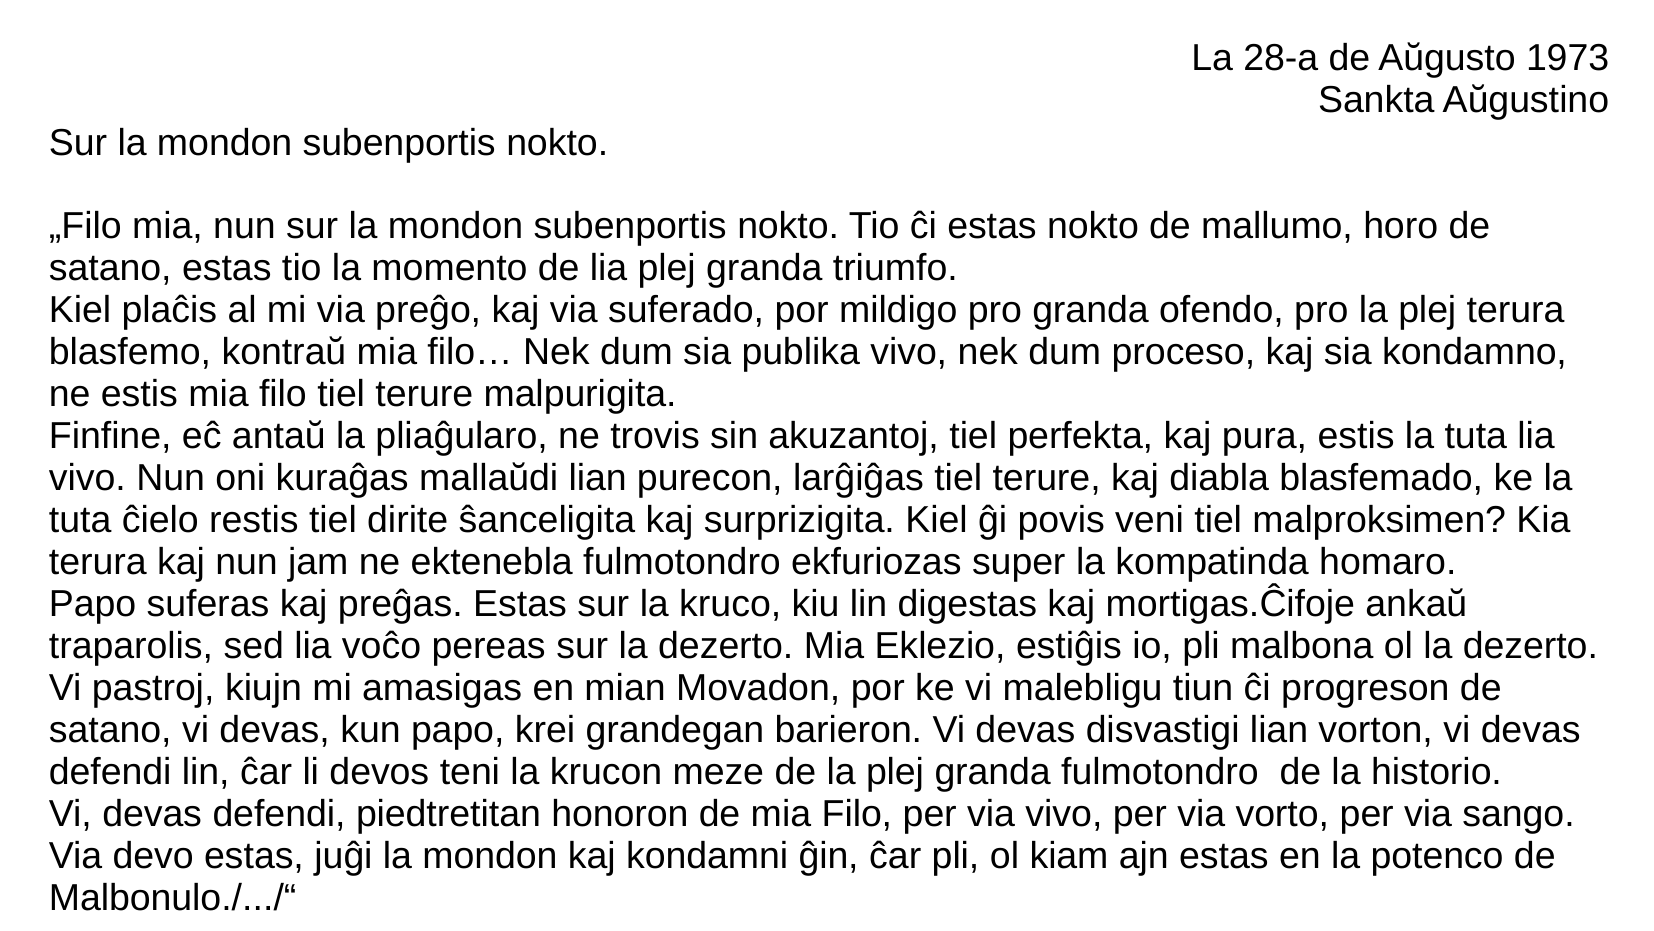

La 28-a de Aŭgusto 1973
Sankta Aŭgustino
Sur la mondon subenportis nokto.
„Filo mia, nun sur la mondon subenportis nokto. Tio ĉi estas nokto de mallumo, horo de satano, estas tio la momento de lia plej granda triumfo.
Kiel plaĉis al mi via preĝo, kaj via suferado, por mildigo pro granda ofendo, pro la plej terura blasfemo, kontraŭ mia filo… Nek dum sia publika vivo, nek dum proceso, kaj sia kondamno, ne estis mia filo tiel terure malpurigita.
Finfine, eĉ antaŭ la pliaĝularo, ne trovis sin akuzantoj, tiel perfekta, kaj pura, estis la tuta lia vivo. Nun oni kuraĝas mallaŭdi lian purecon, larĝiĝas tiel terure, kaj diabla blasfemado, ke la tuta ĉielo restis tiel dirite ŝanceligita kaj surprizigita. Kiel ĝi povis veni tiel malproksimen? Kia terura kaj nun jam ne ektenebla fulmotondro ekfuriozas super la kompatinda homaro.
Papo suferas kaj preĝas. Estas sur la kruco, kiu lin digestas kaj mortigas.Ĉifoje ankaŭ traparolis, sed lia voĉo pereas sur la dezerto. Mia Eklezio, estiĝis io, pli malbona ol la dezerto.
Vi pastroj, kiujn mi amasigas en mian Movadon, por ke vi malebligu tiun ĉi progreson de satano, vi devas, kun papo, krei grandegan barieron. Vi devas disvastigi lian vorton, vi devas defendi lin, ĉar li devos teni la krucon meze de la plej granda fulmotondro de la historio.
Vi, devas defendi, piedtretitan honoron de mia Filo, per via vivo, per via vorto, per via sango. Via devo estas, juĝi la mondon kaj kondamni ĝin, ĉar pli, ol kiam ajn estas en la potenco de Malbonulo./.../“